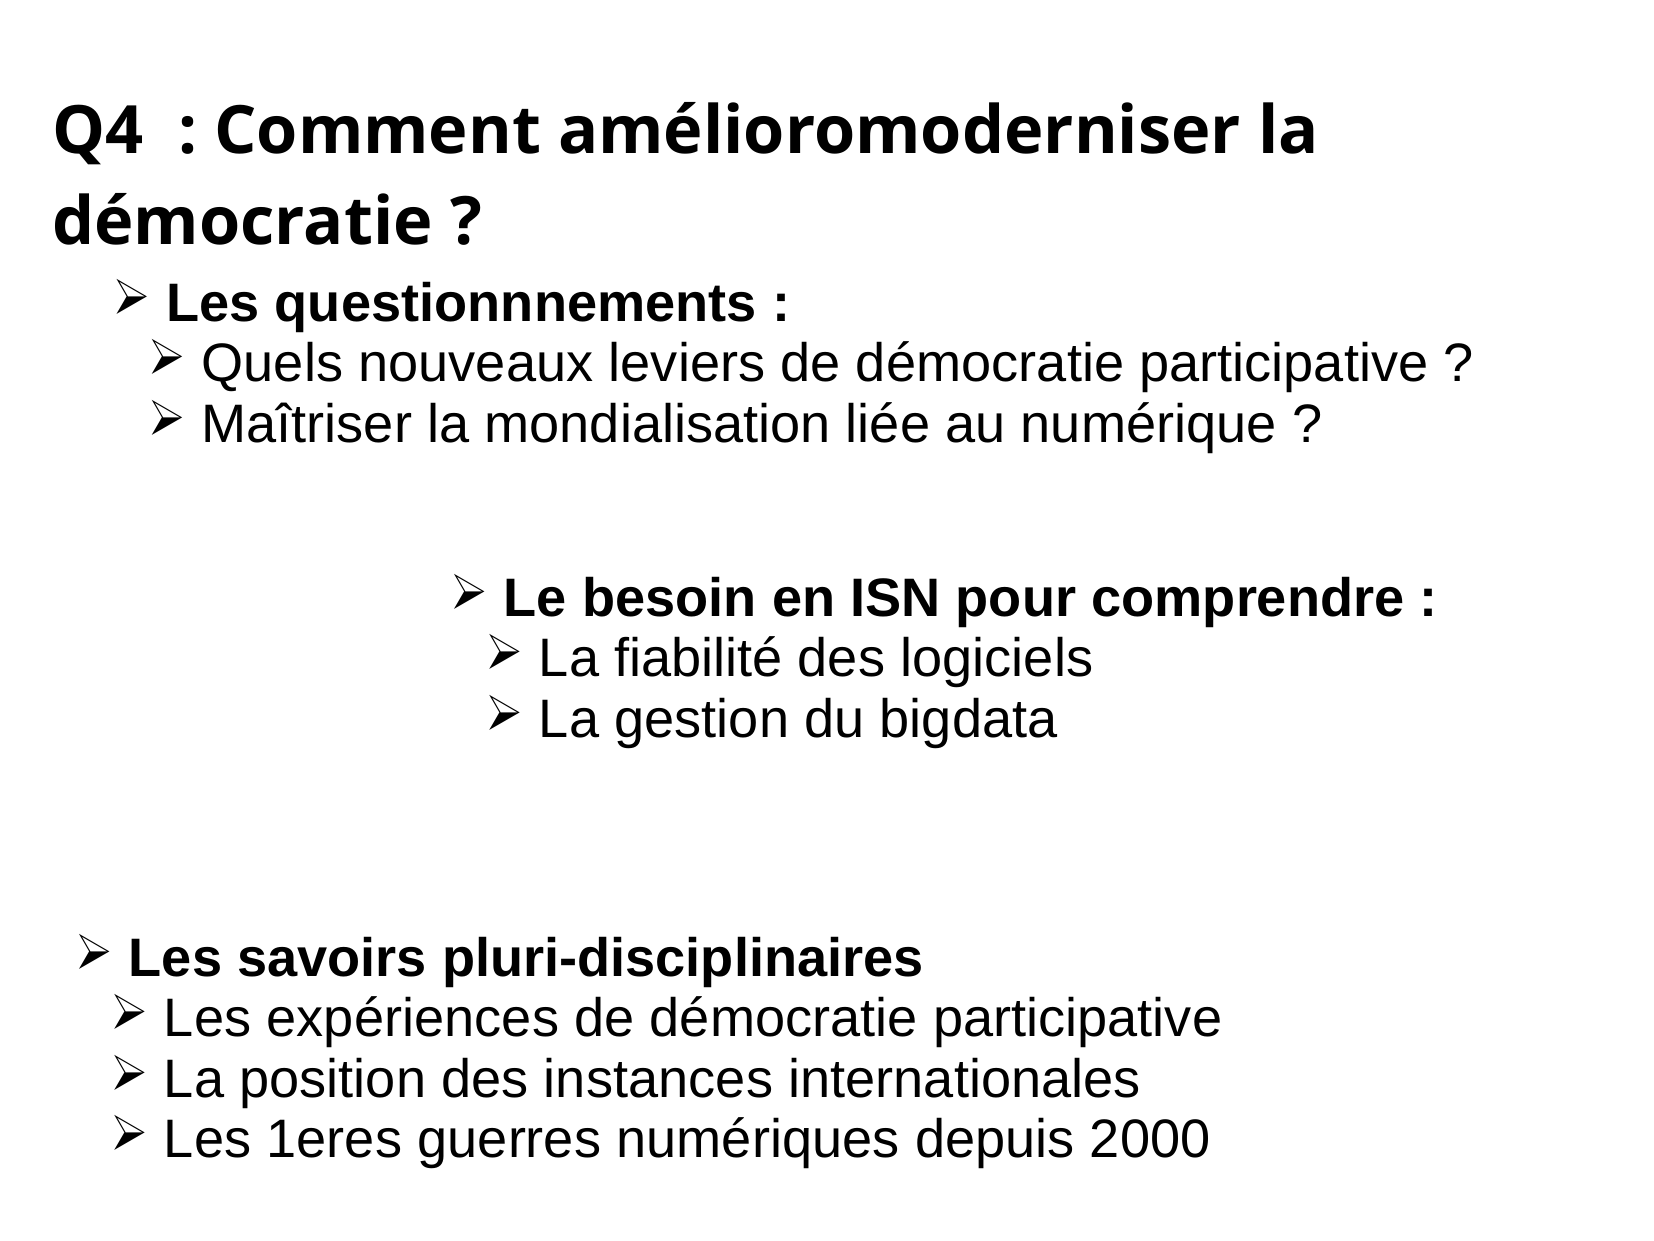

Q4  : Comment amélioromoderniser la démocratie ?
 Les questionnnements :
 Quels nouveaux leviers de démocratie participative ?
 Maîtriser la mondialisation liée au numérique ?
 Le besoin en ISN pour comprendre :
 La fiabilité des logiciels
 La gestion du bigdata
 Les savoirs pluri-disciplinaires
 Les expériences de démocratie participative
 La position des instances internationales
 Les 1eres guerres numériques depuis 2000